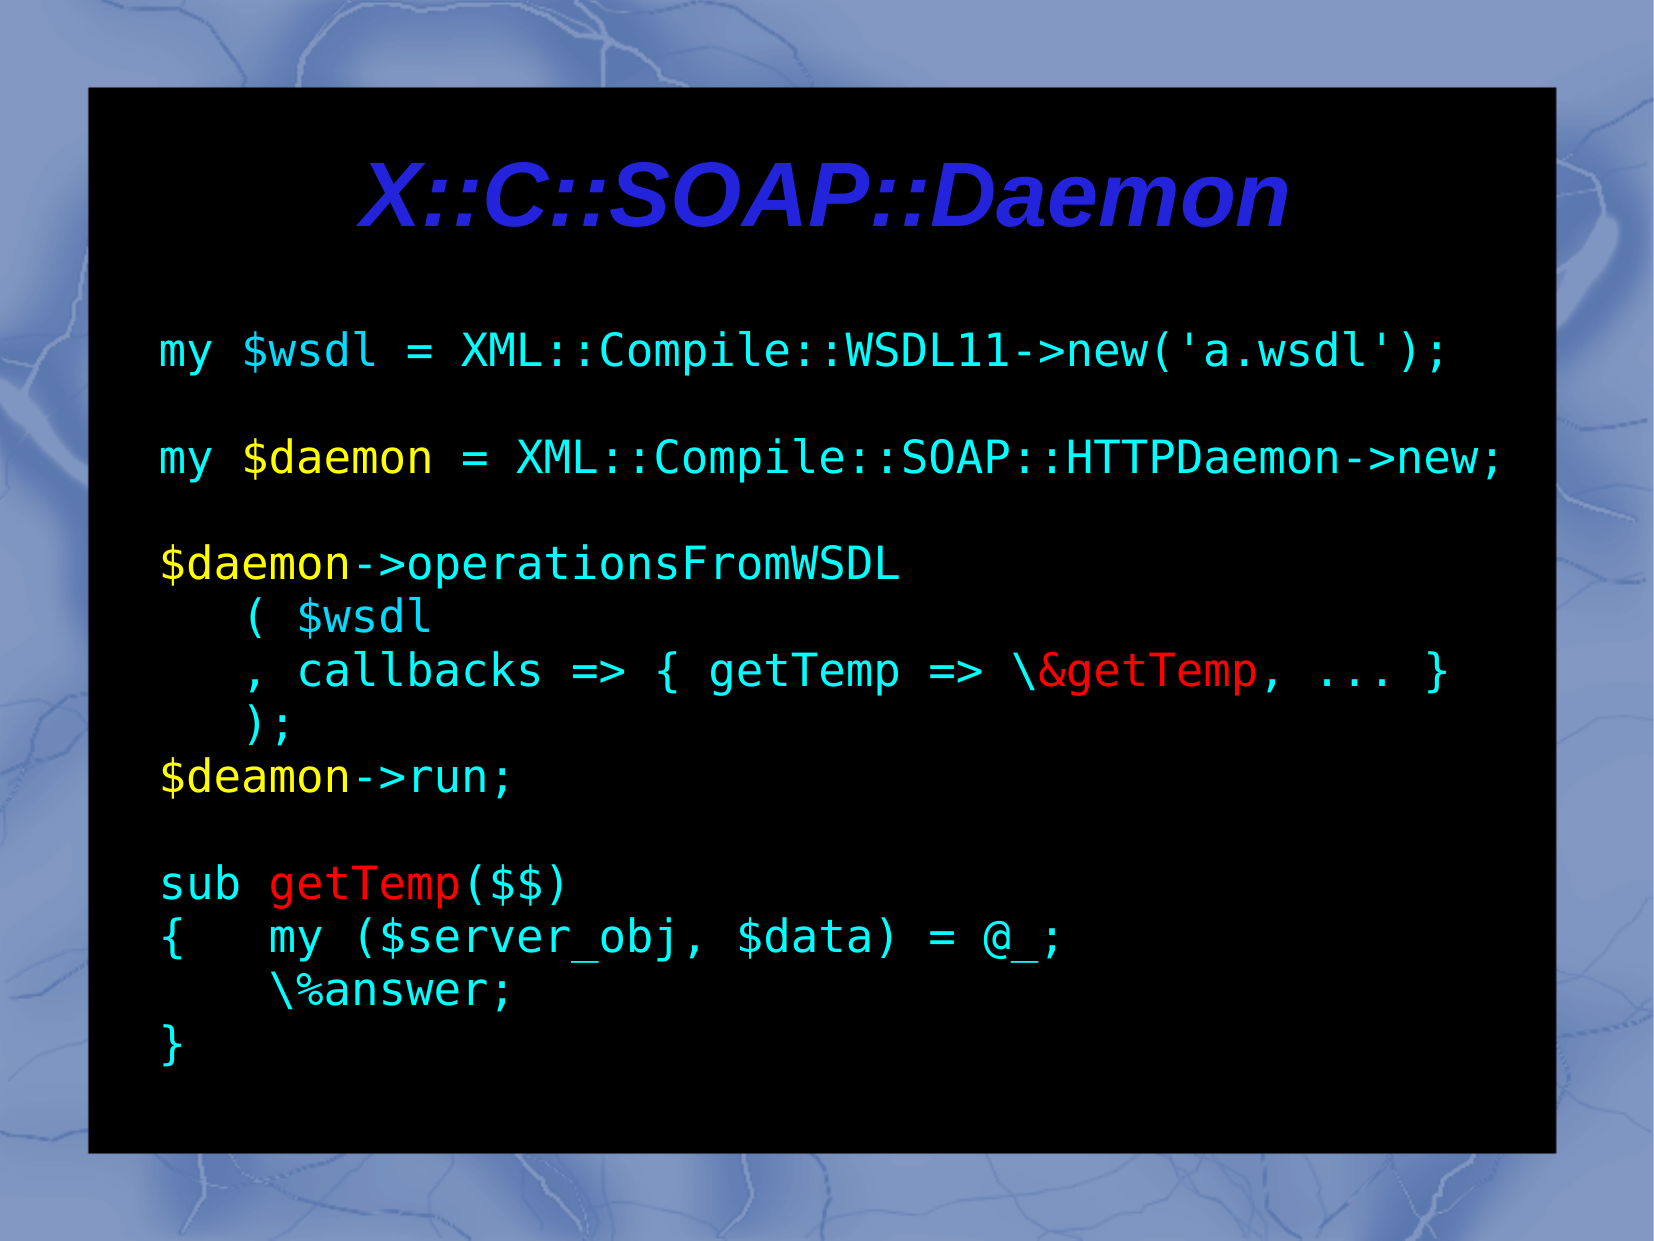

# X::C::SOAP::Daemon
my $wsdl = XML::Compile::WSDL11->new('a.wsdl');
my $daemon = XML::Compile::SOAP::HTTPDaemon->new;
$daemon->operationsFromWSDL
 ( $wsdl
 , callbacks => { getTemp => \&getTemp, ... }
 );
$deamon->run;
sub getTemp($$)
{ my ($server_obj, $data) = @_;
 \%answer;
}